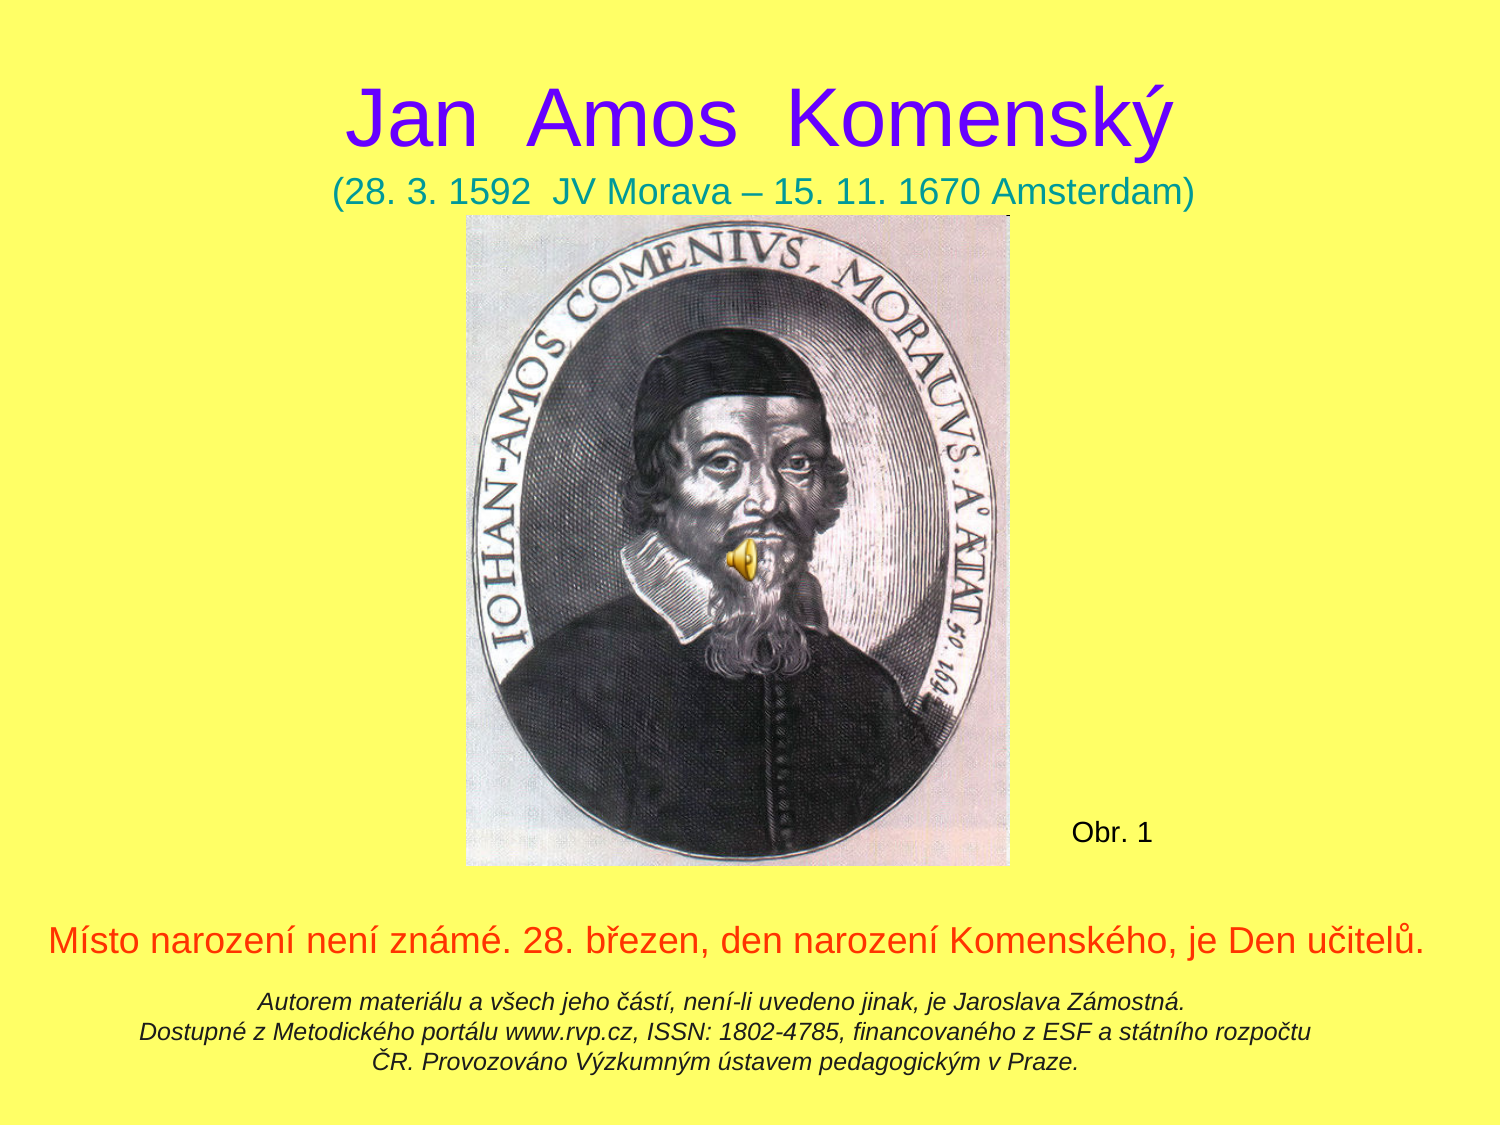

# Jan Amos Komenský (28. 3. 1592 JV Morava – 15. 11. 1670 Amsterdam)
Obr. 1
Místo narození není známé. 28. březen, den narození Komenského, je Den učitelů.
Autorem materiálu a všech jeho částí, není-li uvedeno jinak, je Jaroslava Zámostná.
Dostupné z Metodického portálu www.rvp.cz, ISSN: 1802-4785, financovaného z ESF a státního rozpočtu ČR. Provozováno Výzkumným ústavem pedagogickým v Praze.